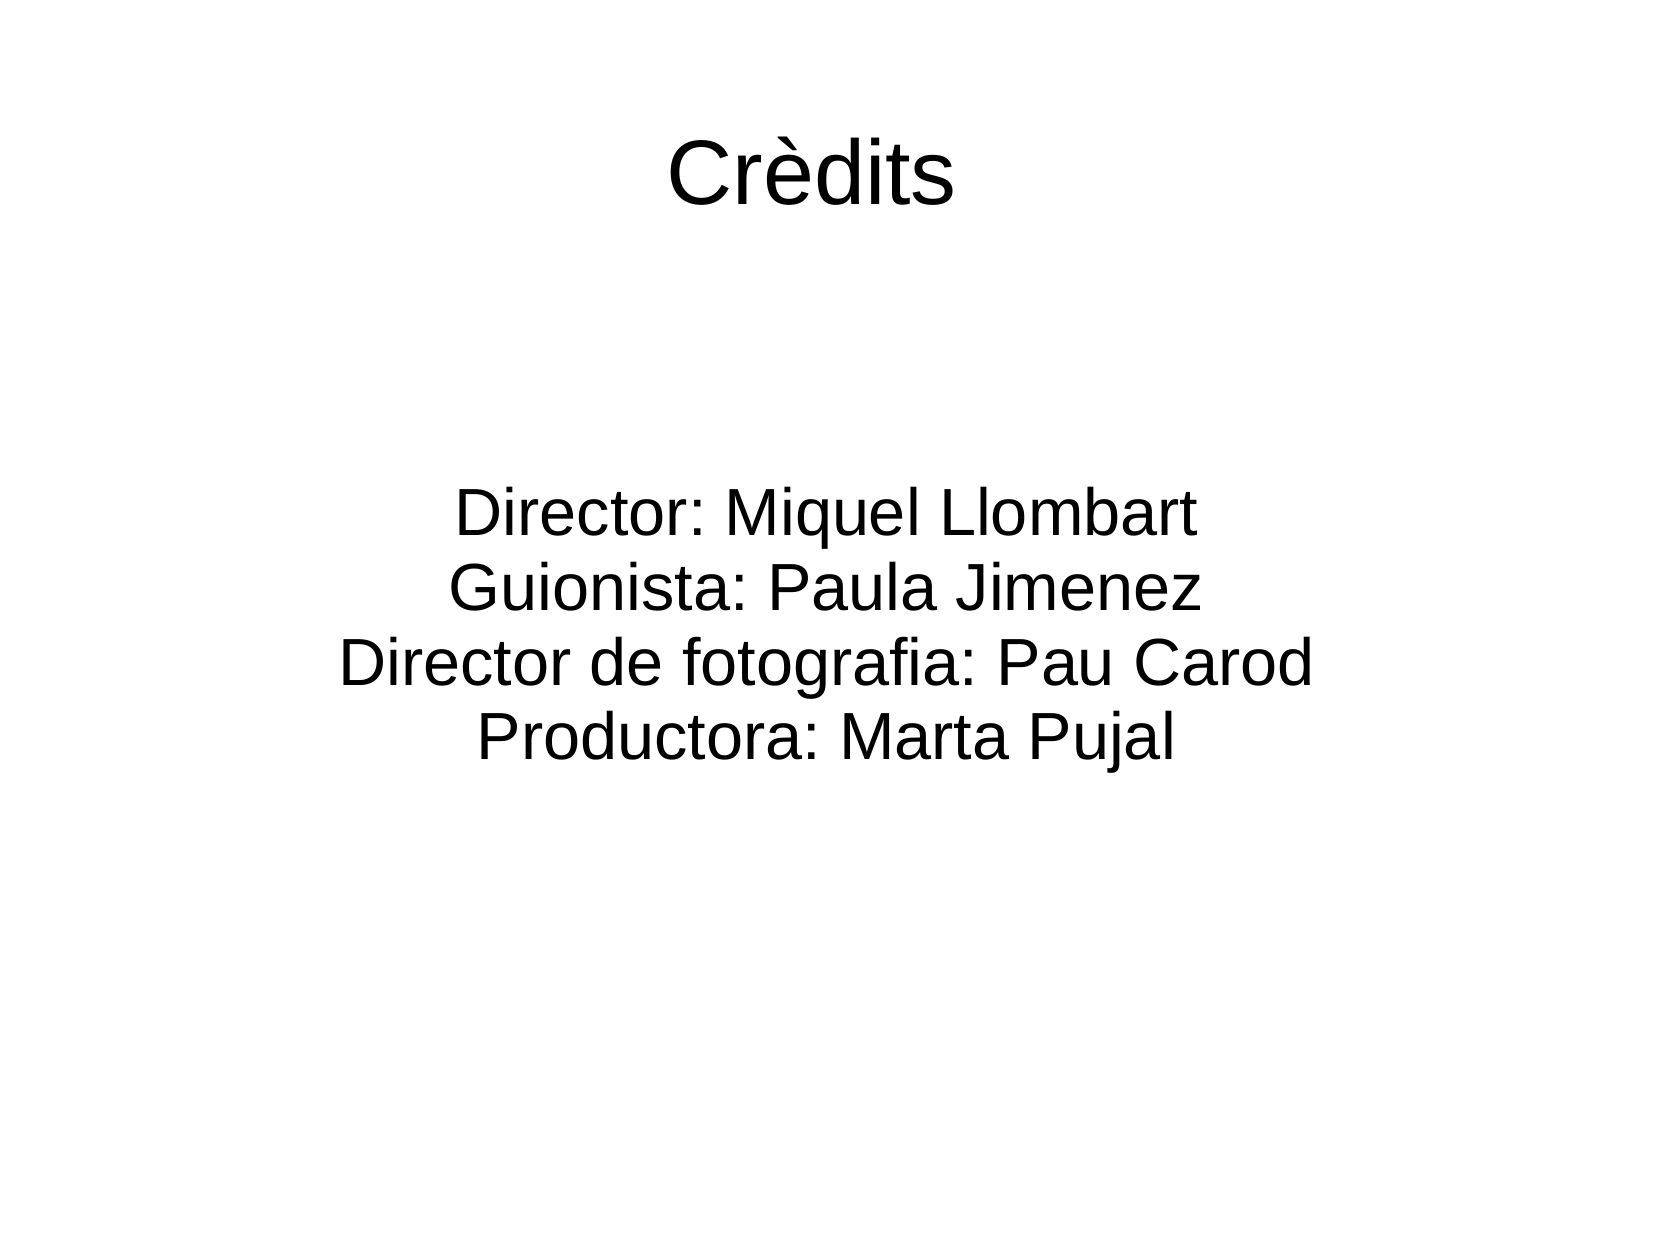

# Crèdits
Director: Miquel Llombart
Guionista: Paula Jimenez
Director de fotografia: Pau Carod
Productora: Marta Pujal